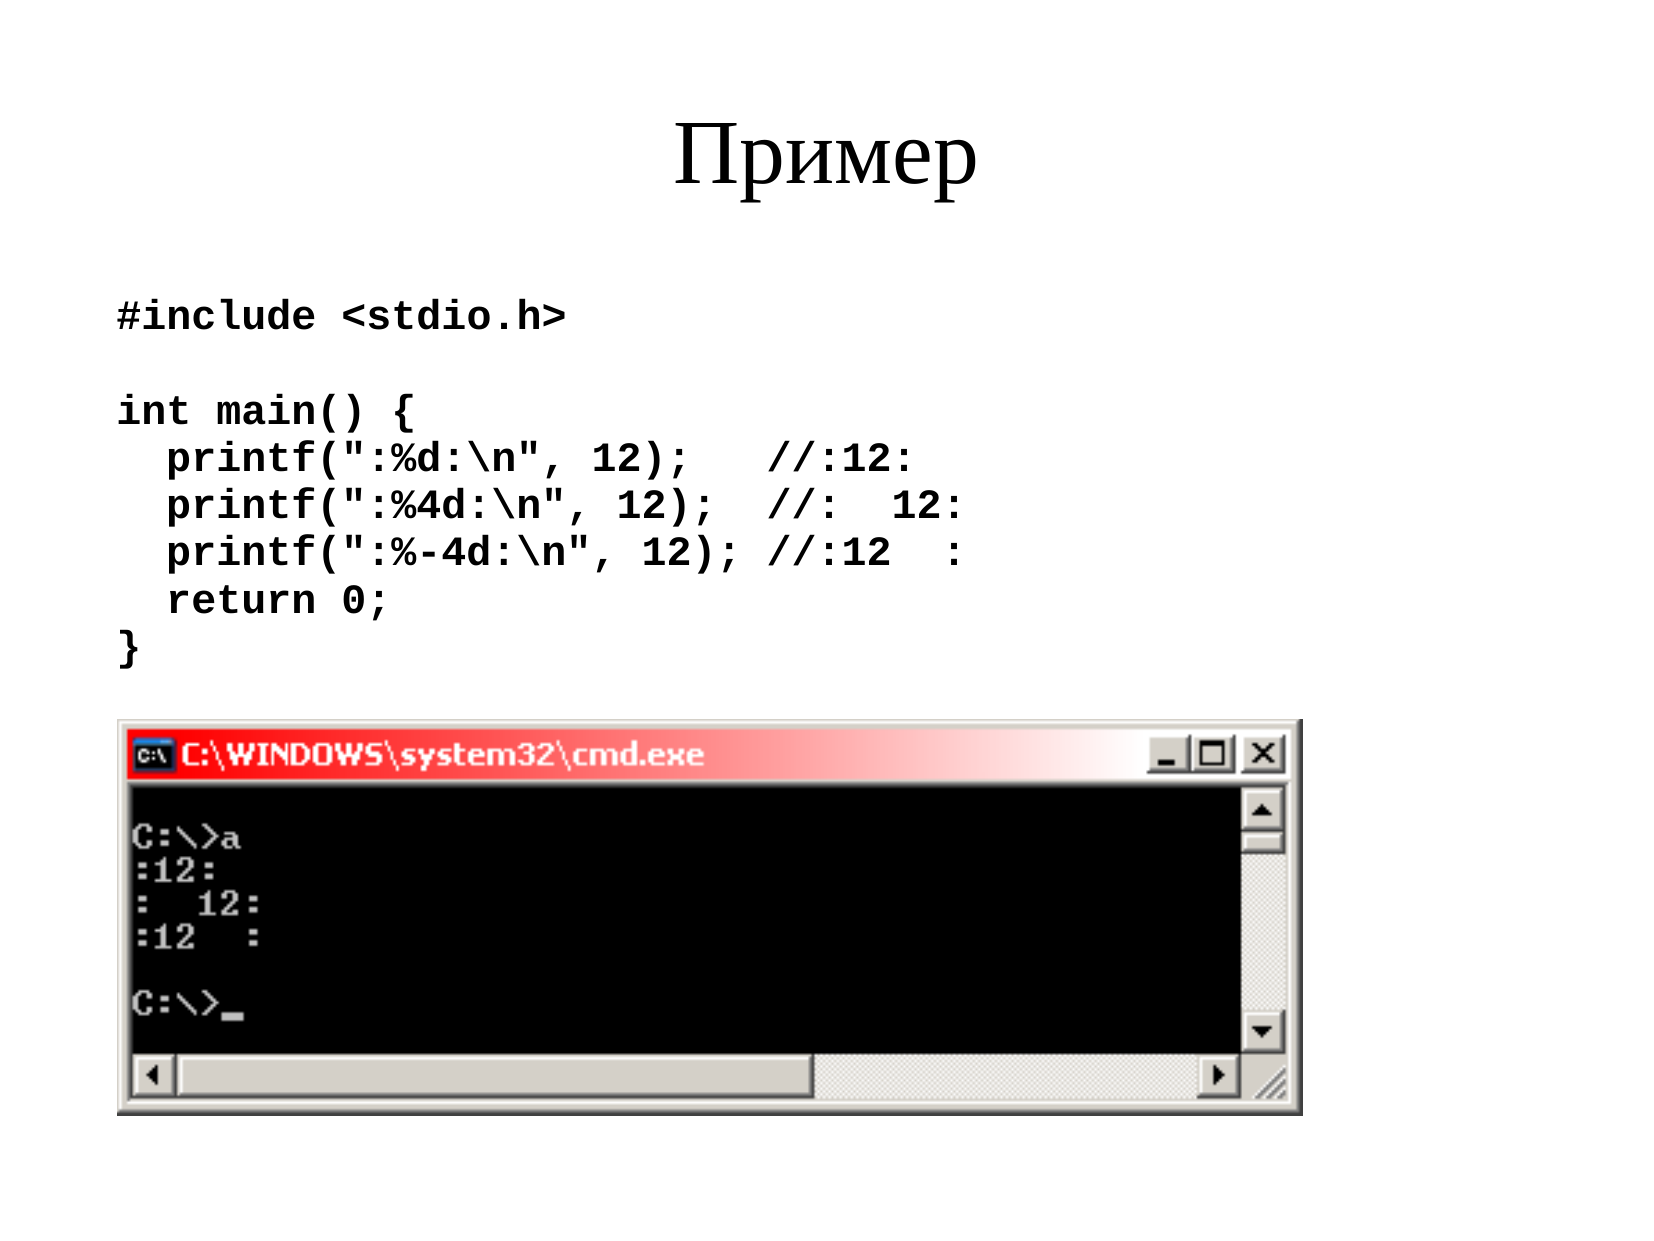

# Пример
#include <stdio.h>
int main() {
 printf(":%d:\n", 12); //:12:
 printf(":%4d:\n", 12); //: 12:
 printf(":%-4d:\n", 12); //:12 :
 return 0;
}